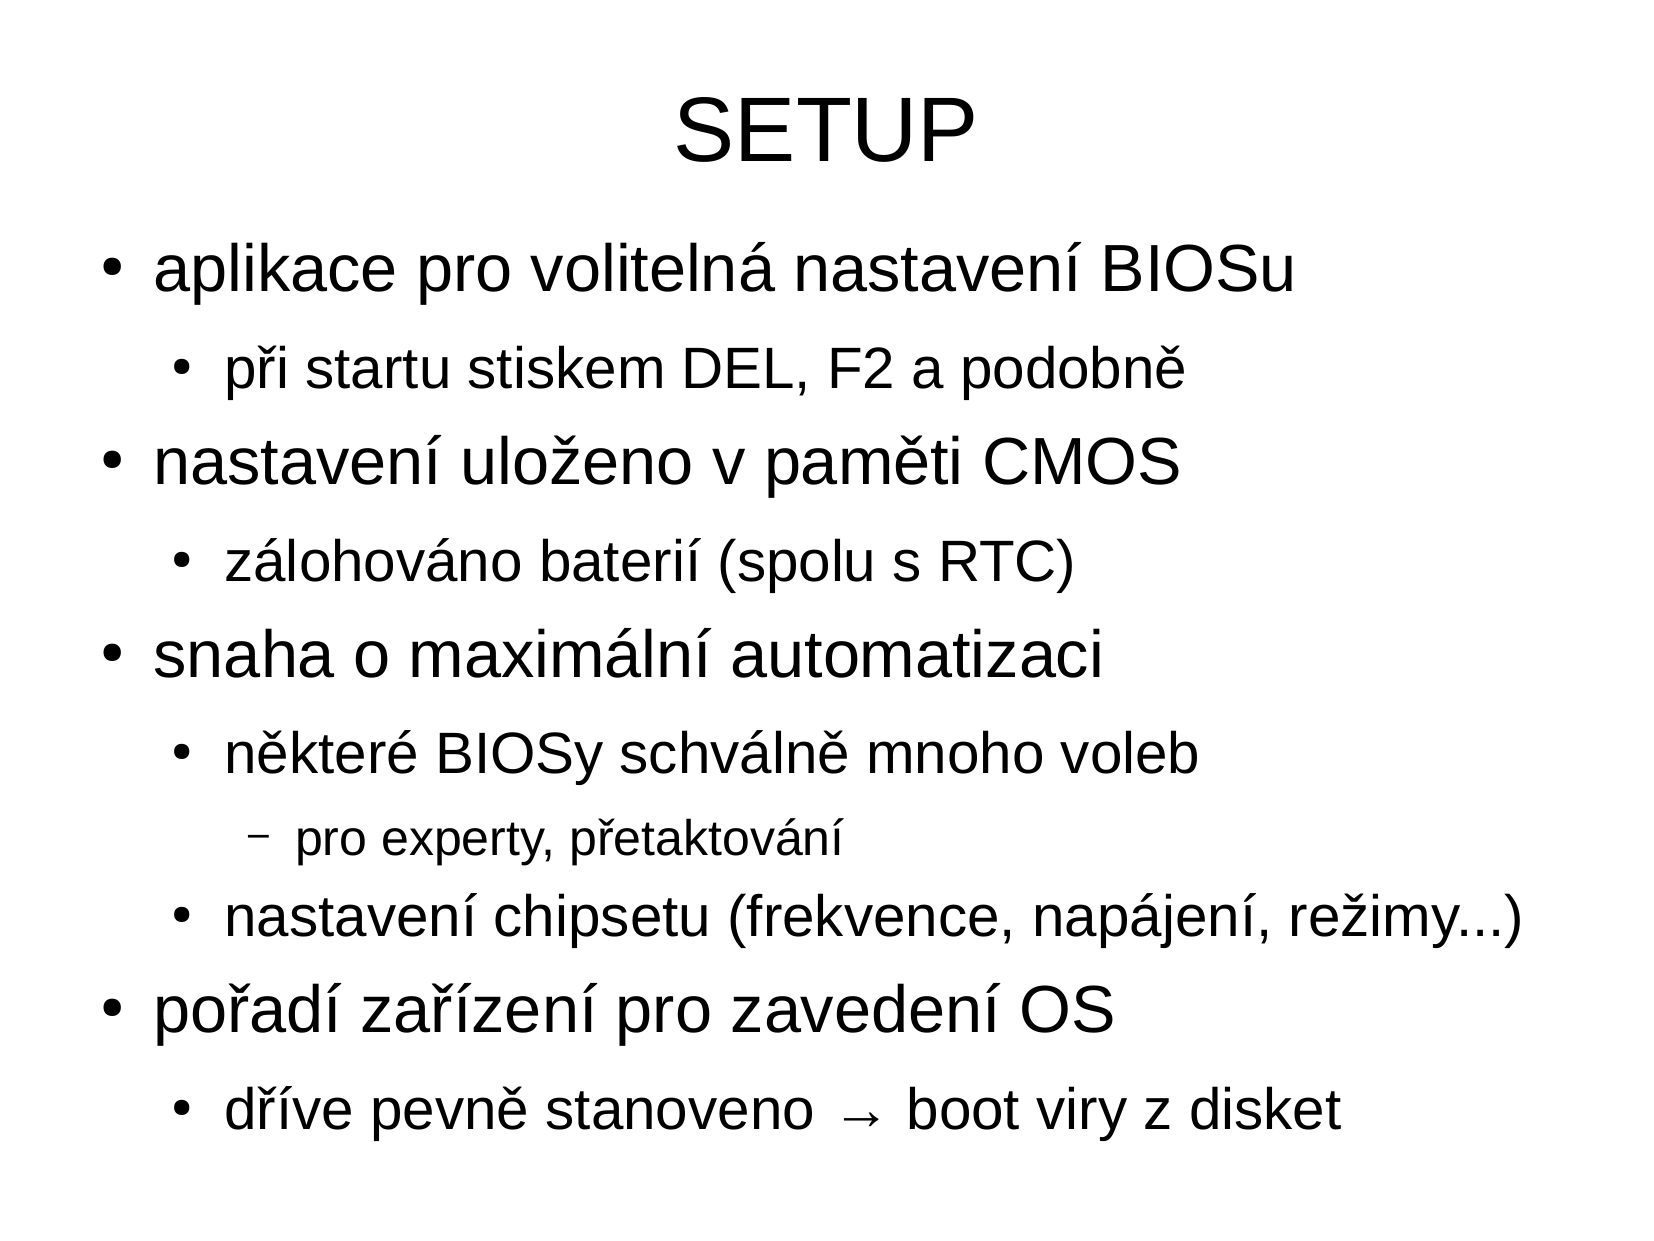

# SETUP
aplikace pro volitelná nastavení BIOSu
při startu stiskem DEL, F2 a podobně
nastavení uloženo v paměti CMOS
zálohováno baterií (spolu s RTC)
snaha o maximální automatizaci
některé BIOSy schválně mnoho voleb
pro experty, přetaktování
nastavení chipsetu (frekvence, napájení, režimy...)
pořadí zařízení pro zavedení OS
dříve pevně stanoveno → boot viry z disket